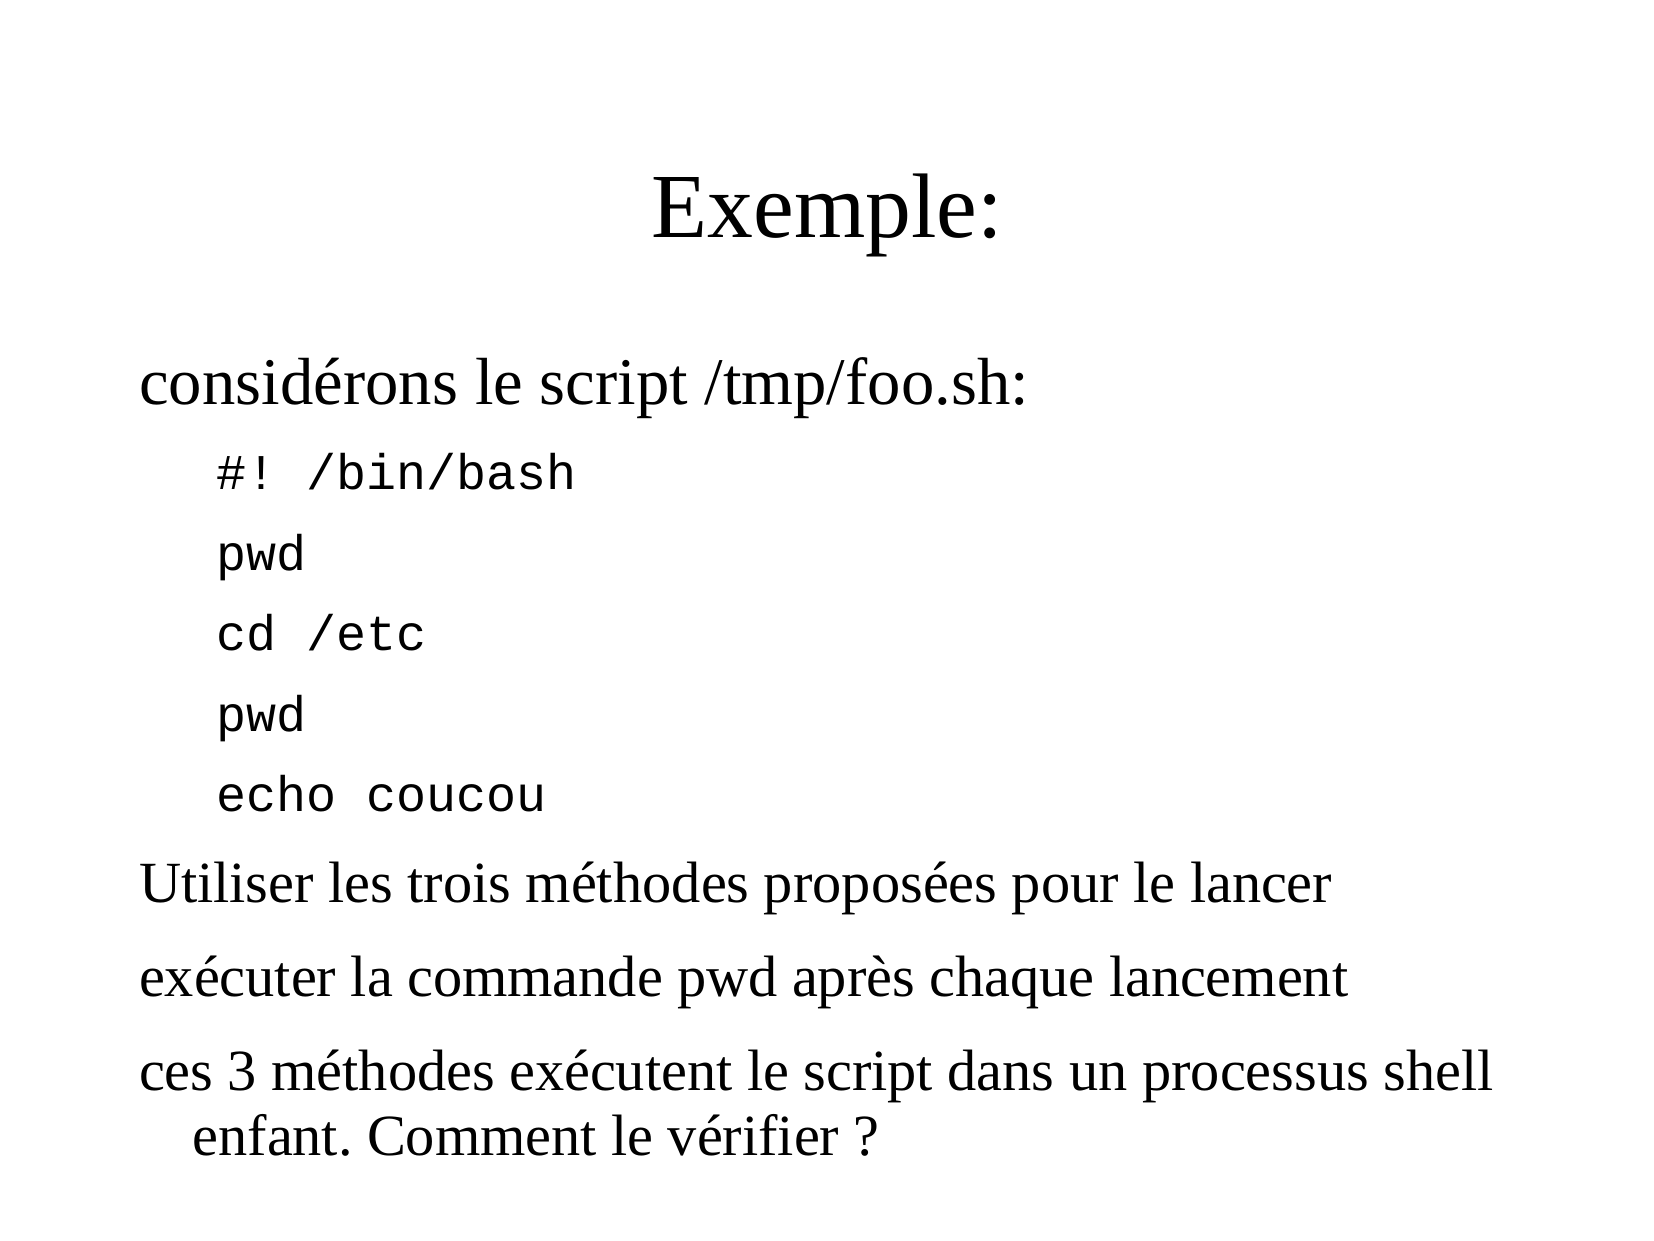

# Exemple:
considérons le script /tmp/foo.sh:
#! /bin/bash
pwd
cd /etc
pwd
echo coucou
Utiliser les trois méthodes proposées pour le lancer
exécuter la commande pwd après chaque lancement
ces 3 méthodes exécutent le script dans un processus shell enfant. Comment le vérifier ?